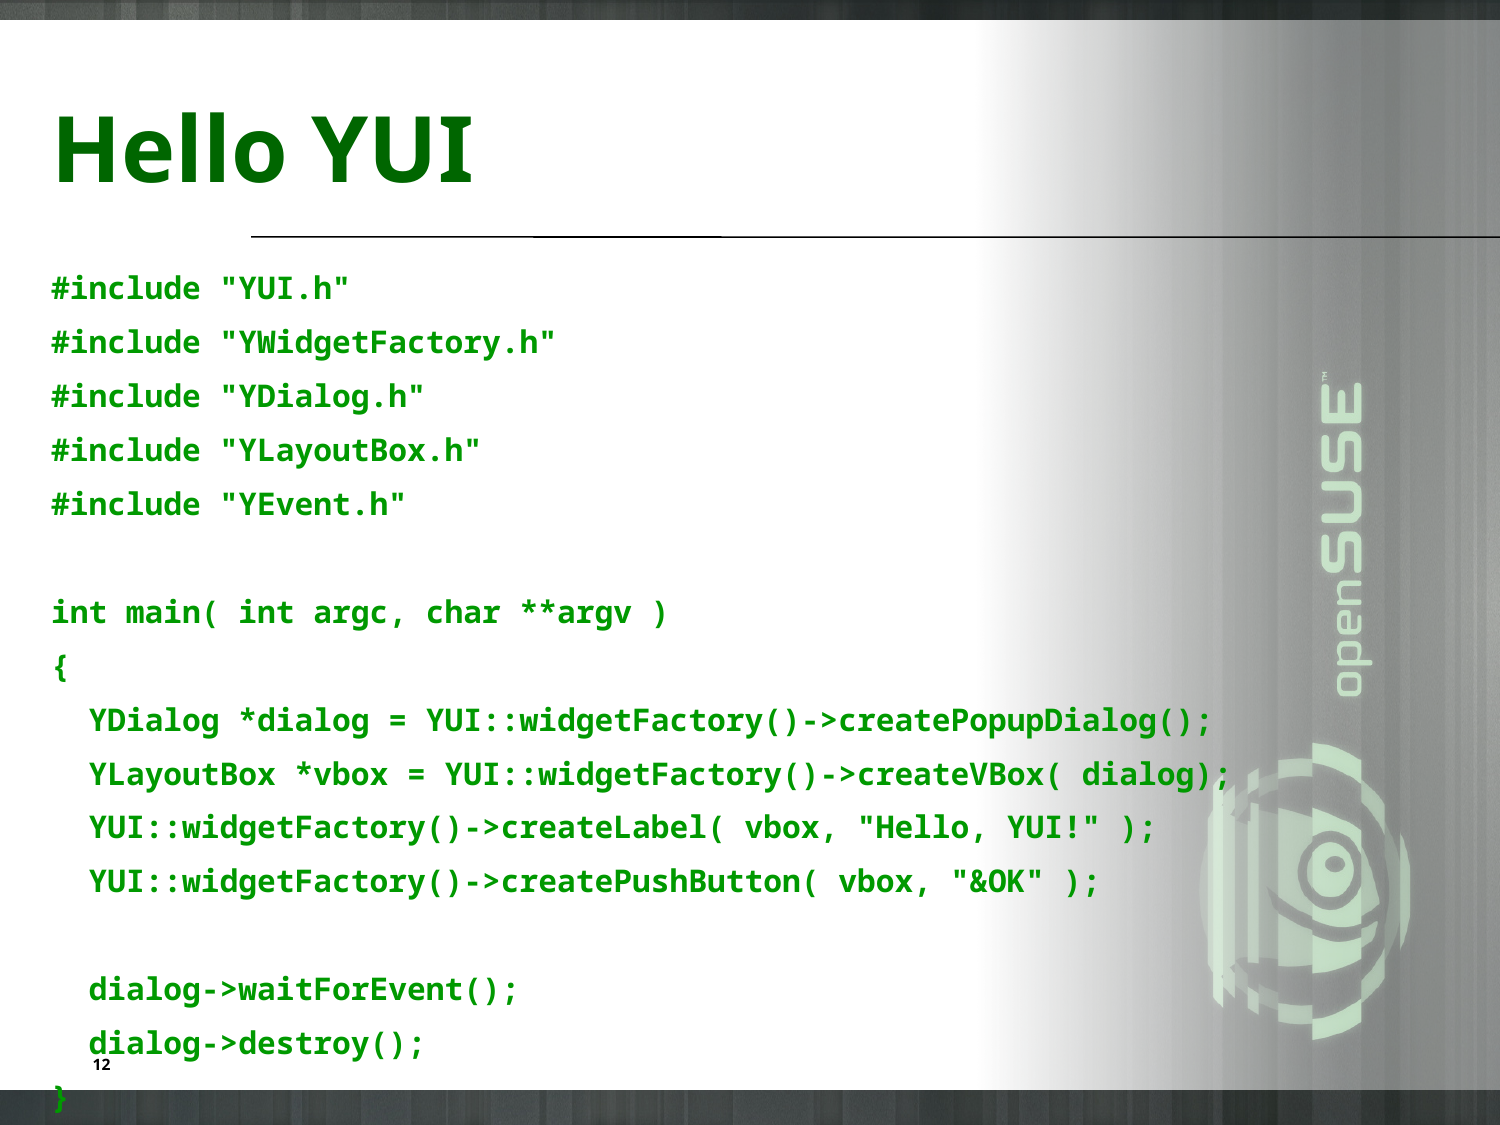

# Hello YUI
#include "YUI.h"
#include "YWidgetFactory.h"
#include "YDialog.h"
#include "YLayoutBox.h"
#include "YEvent.h"
int main( int argc, char **argv )
{
 YDialog *dialog = YUI::widgetFactory()->createPopupDialog();
 YLayoutBox *vbox = YUI::widgetFactory()->createVBox( dialog);
 YUI::widgetFactory()->createLabel( vbox, "Hello, YUI!" );
 YUI::widgetFactory()->createPushButton( vbox, "&OK" );
 dialog->waitForEvent();
 dialog->destroy();
}